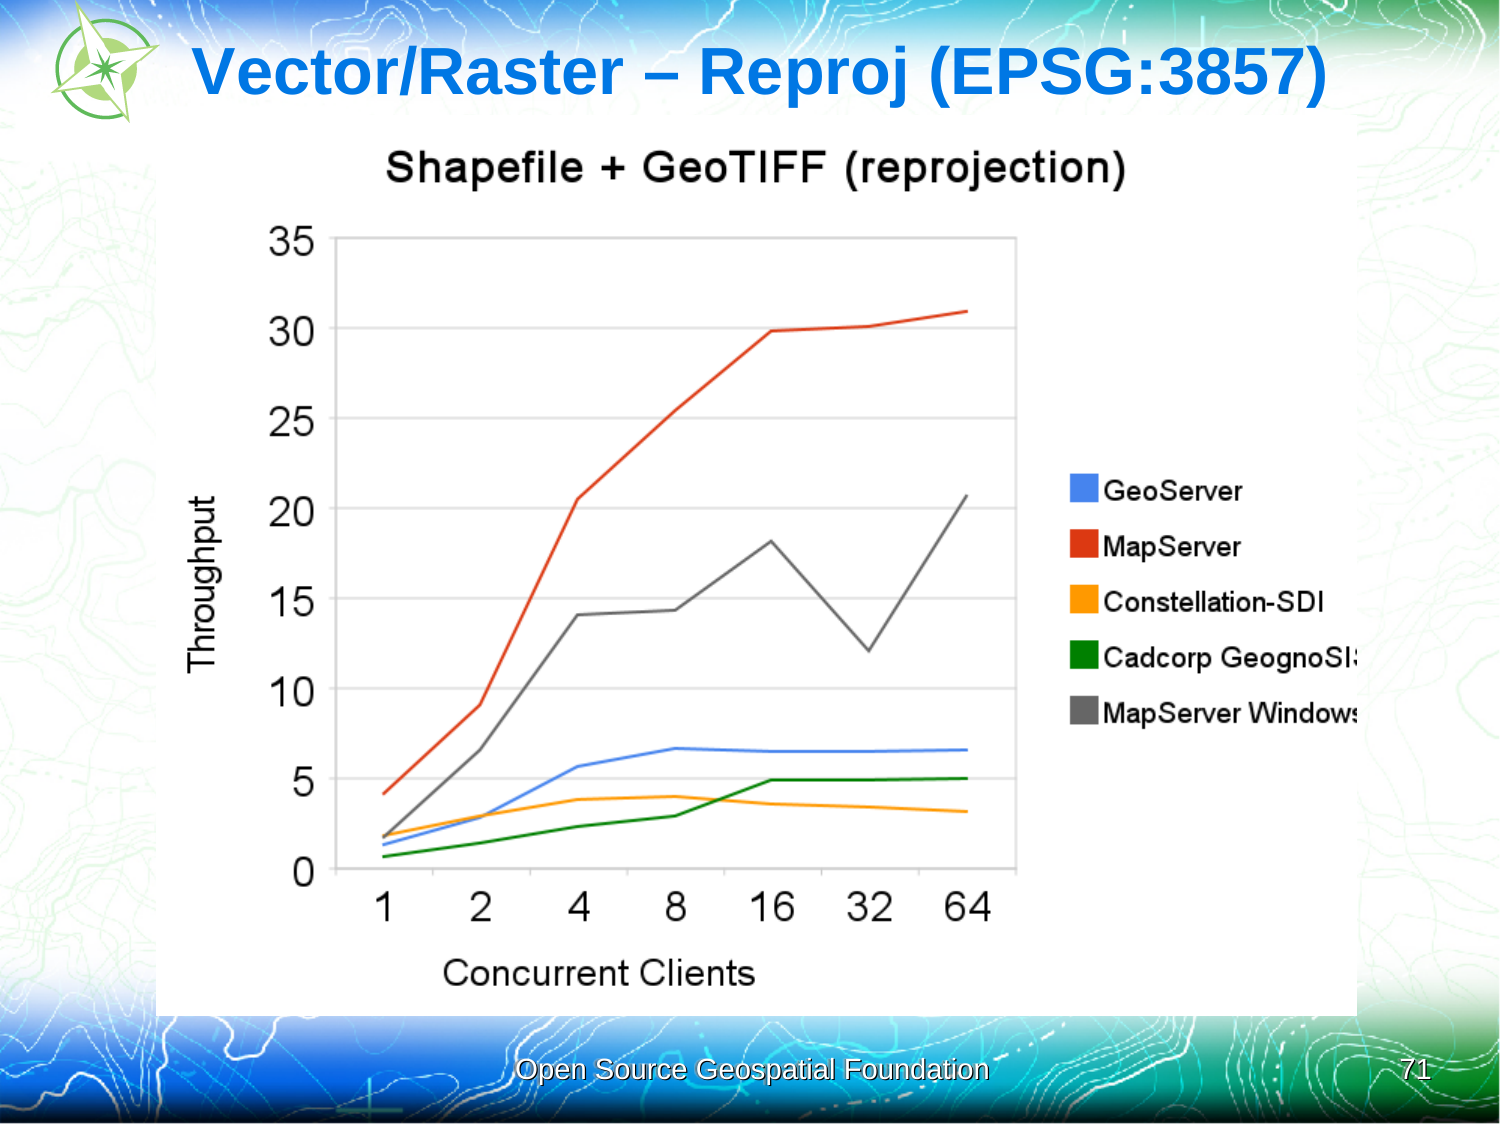

# Vector/Raster – Reproj (EPSG:3857)
Open Source Geospatial Foundation
71